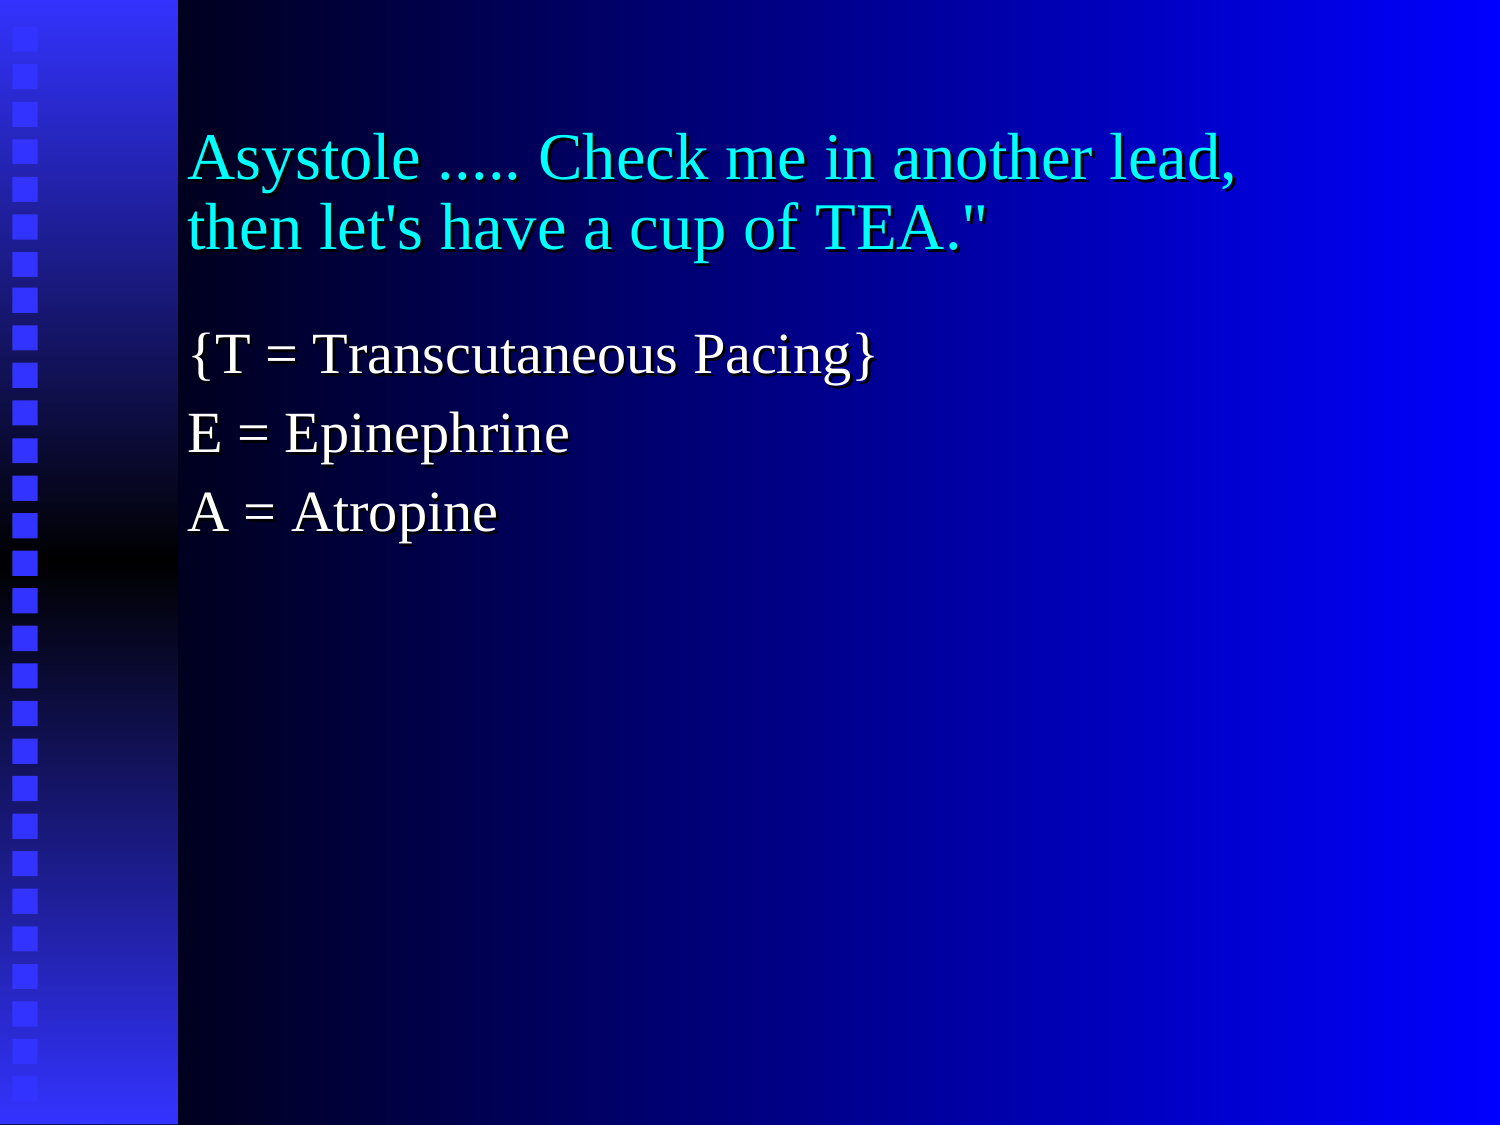

# Asystole ..... Check me in another lead, then let's have a cup of TEA."
{T = Transcutaneous Pacing}
E = Epinephrine
A = Atropine